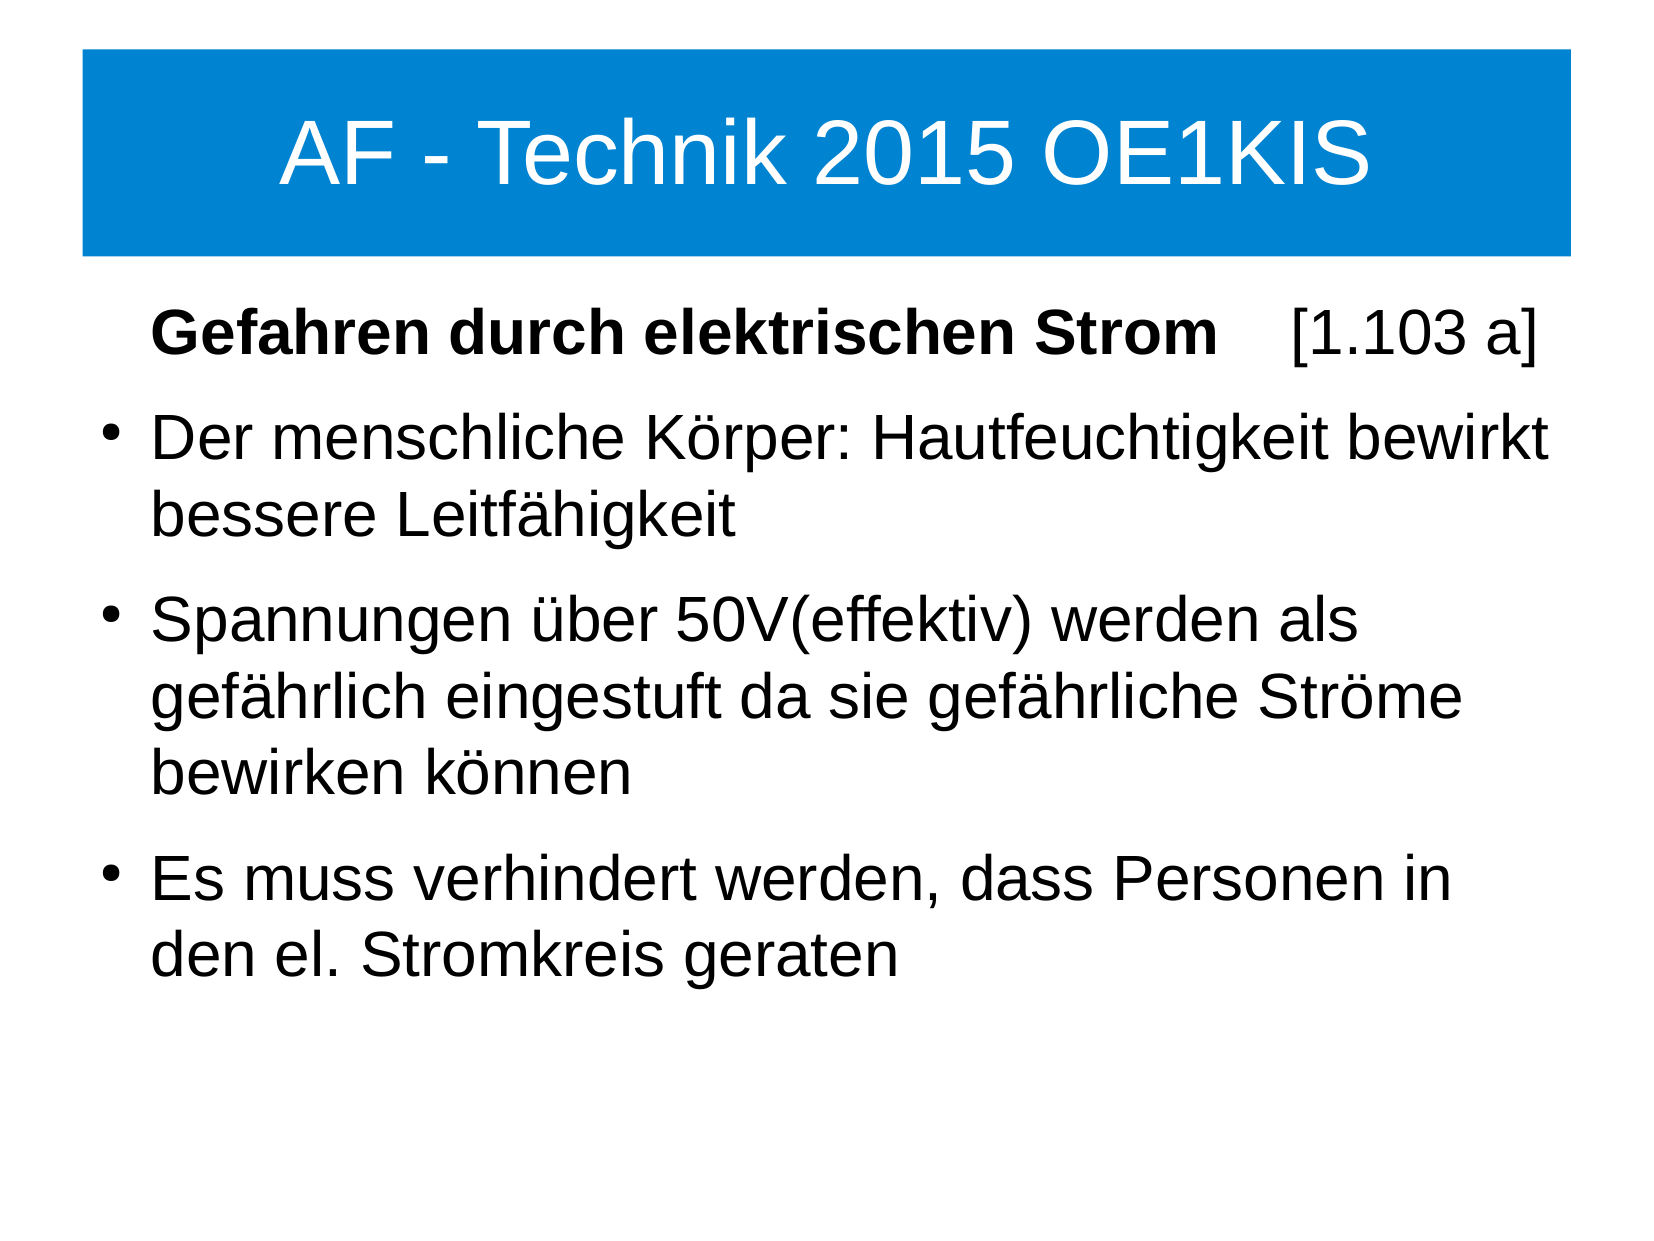

# AF - Technik 2015 OE1KIS
Gefahren durch elektrischen Strom [1.103 a]
Der menschliche Körper: Hautfeuchtigkeit bewirkt bessere Leitfähigkeit
Spannungen über 50V(effektiv) werden als gefährlich eingestuft da sie gefährliche Ströme bewirken können
Es muss verhindert werden, dass Personen in den el. Stromkreis geraten